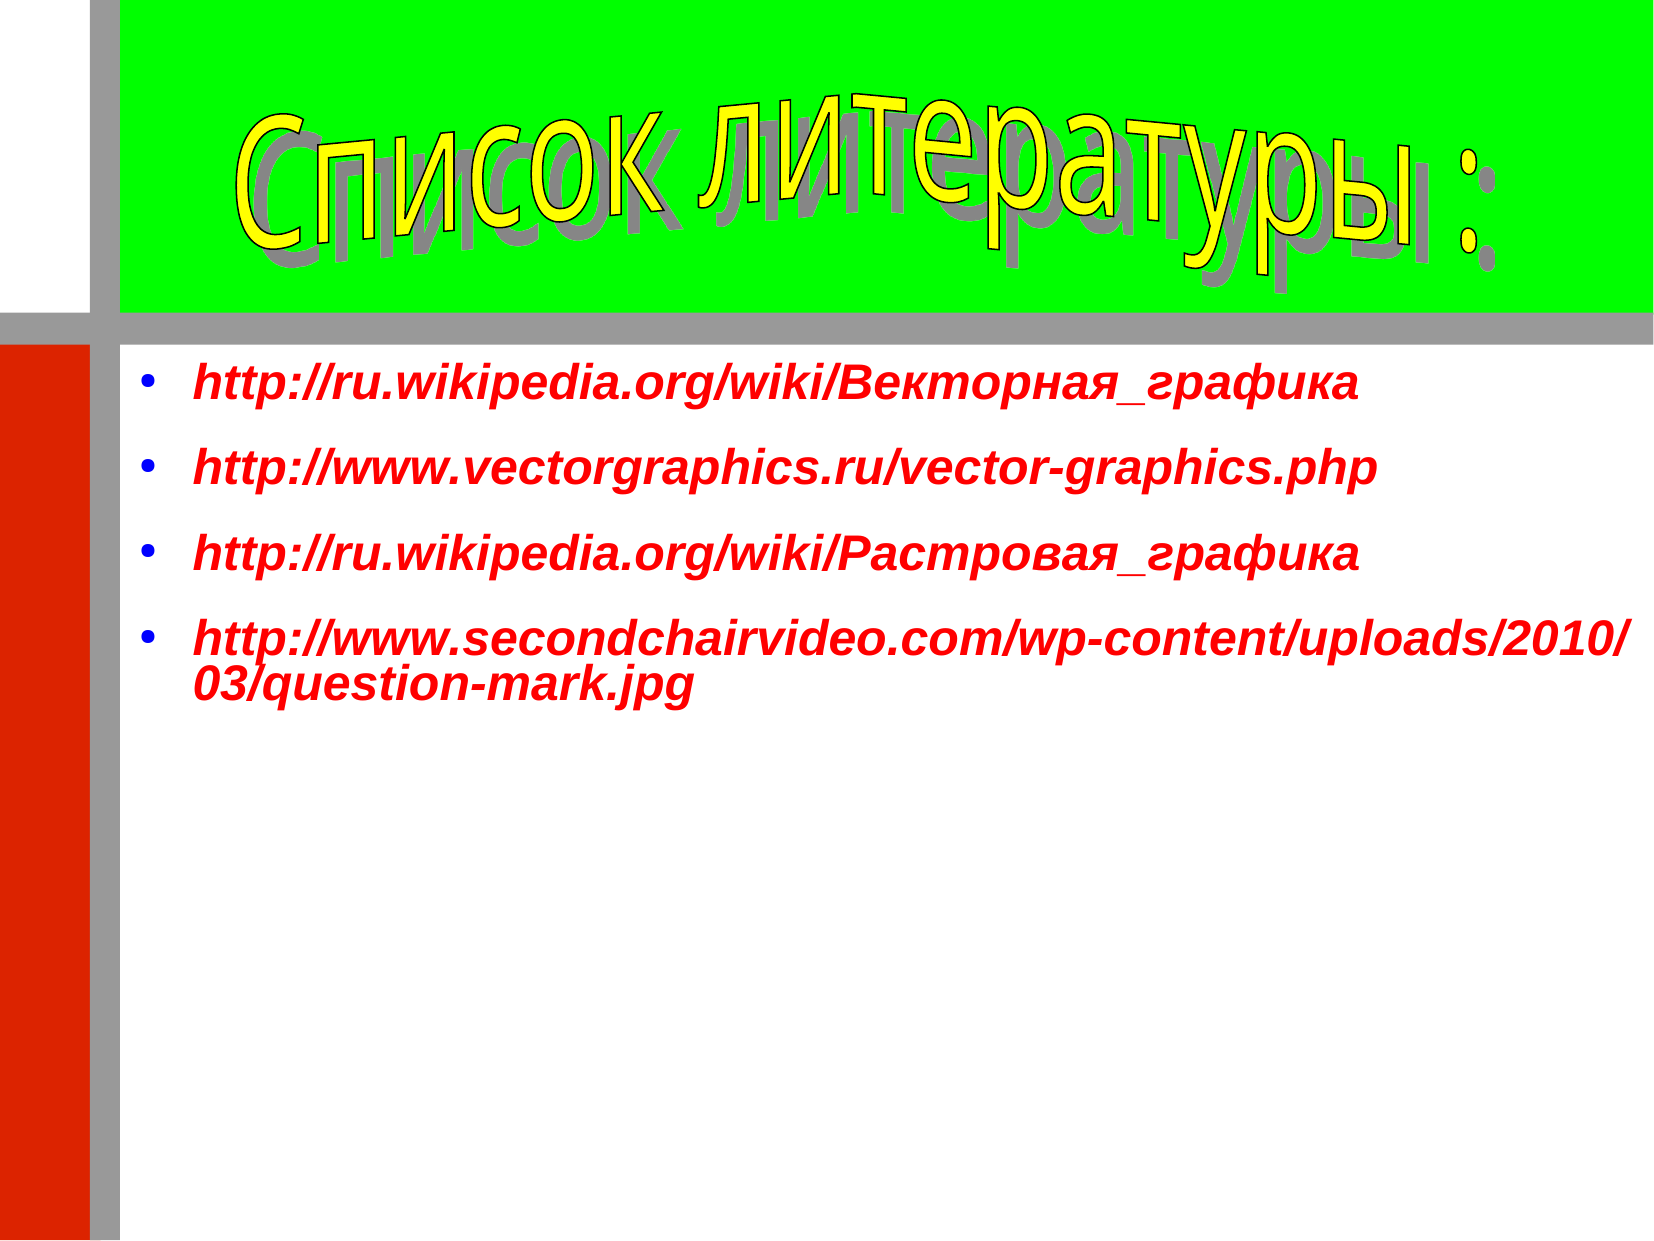

Список литературы :
#
http://ru.wikipedia.org/wiki/Векторная_графика
http://www.vectorgraphics.ru/vector-graphics.php
http://ru.wikipedia.org/wiki/Растровая_графика
http://www.secondchairvideo.com/wp-content/uploads/2010/03/question-mark.jpg